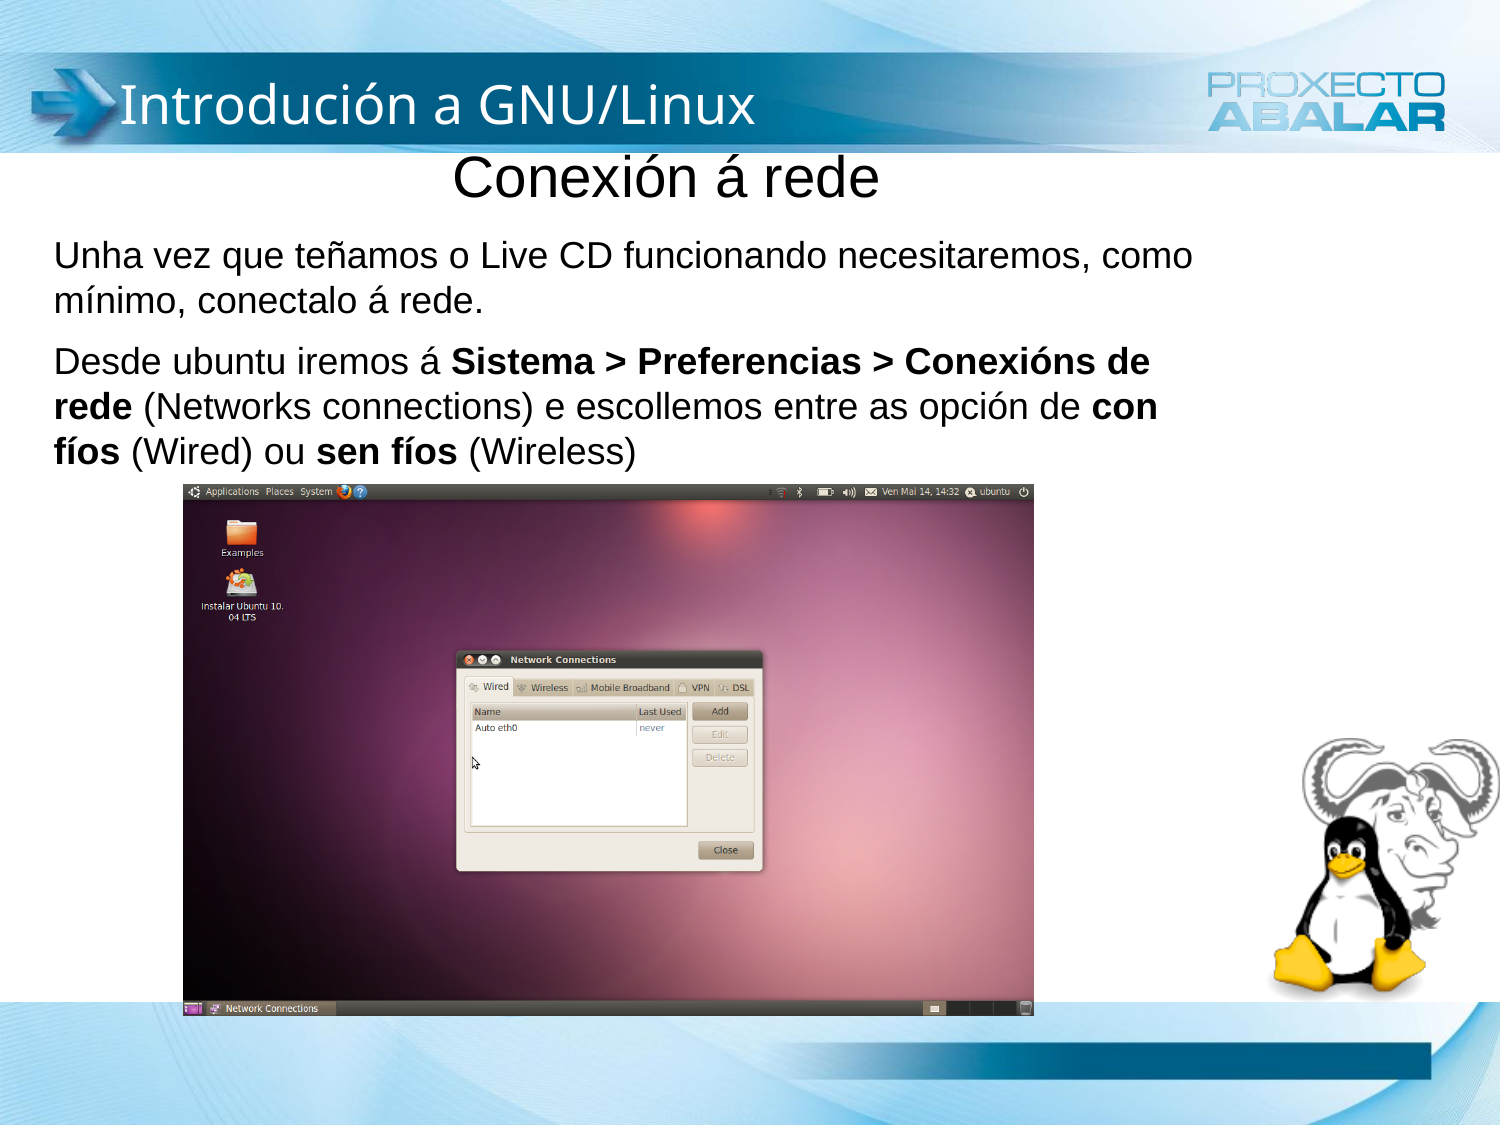

Introdución a GNU/Linux
# Conexión á rede
Unha vez que teñamos o Live CD funcionando necesitaremos, como mínimo, conectalo á rede.
Desde ubuntu iremos á Sistema > Preferencias > Conexións de rede (Networks connections) e escollemos entre as opción de con fíos (Wired) ou sen fíos (Wireless)